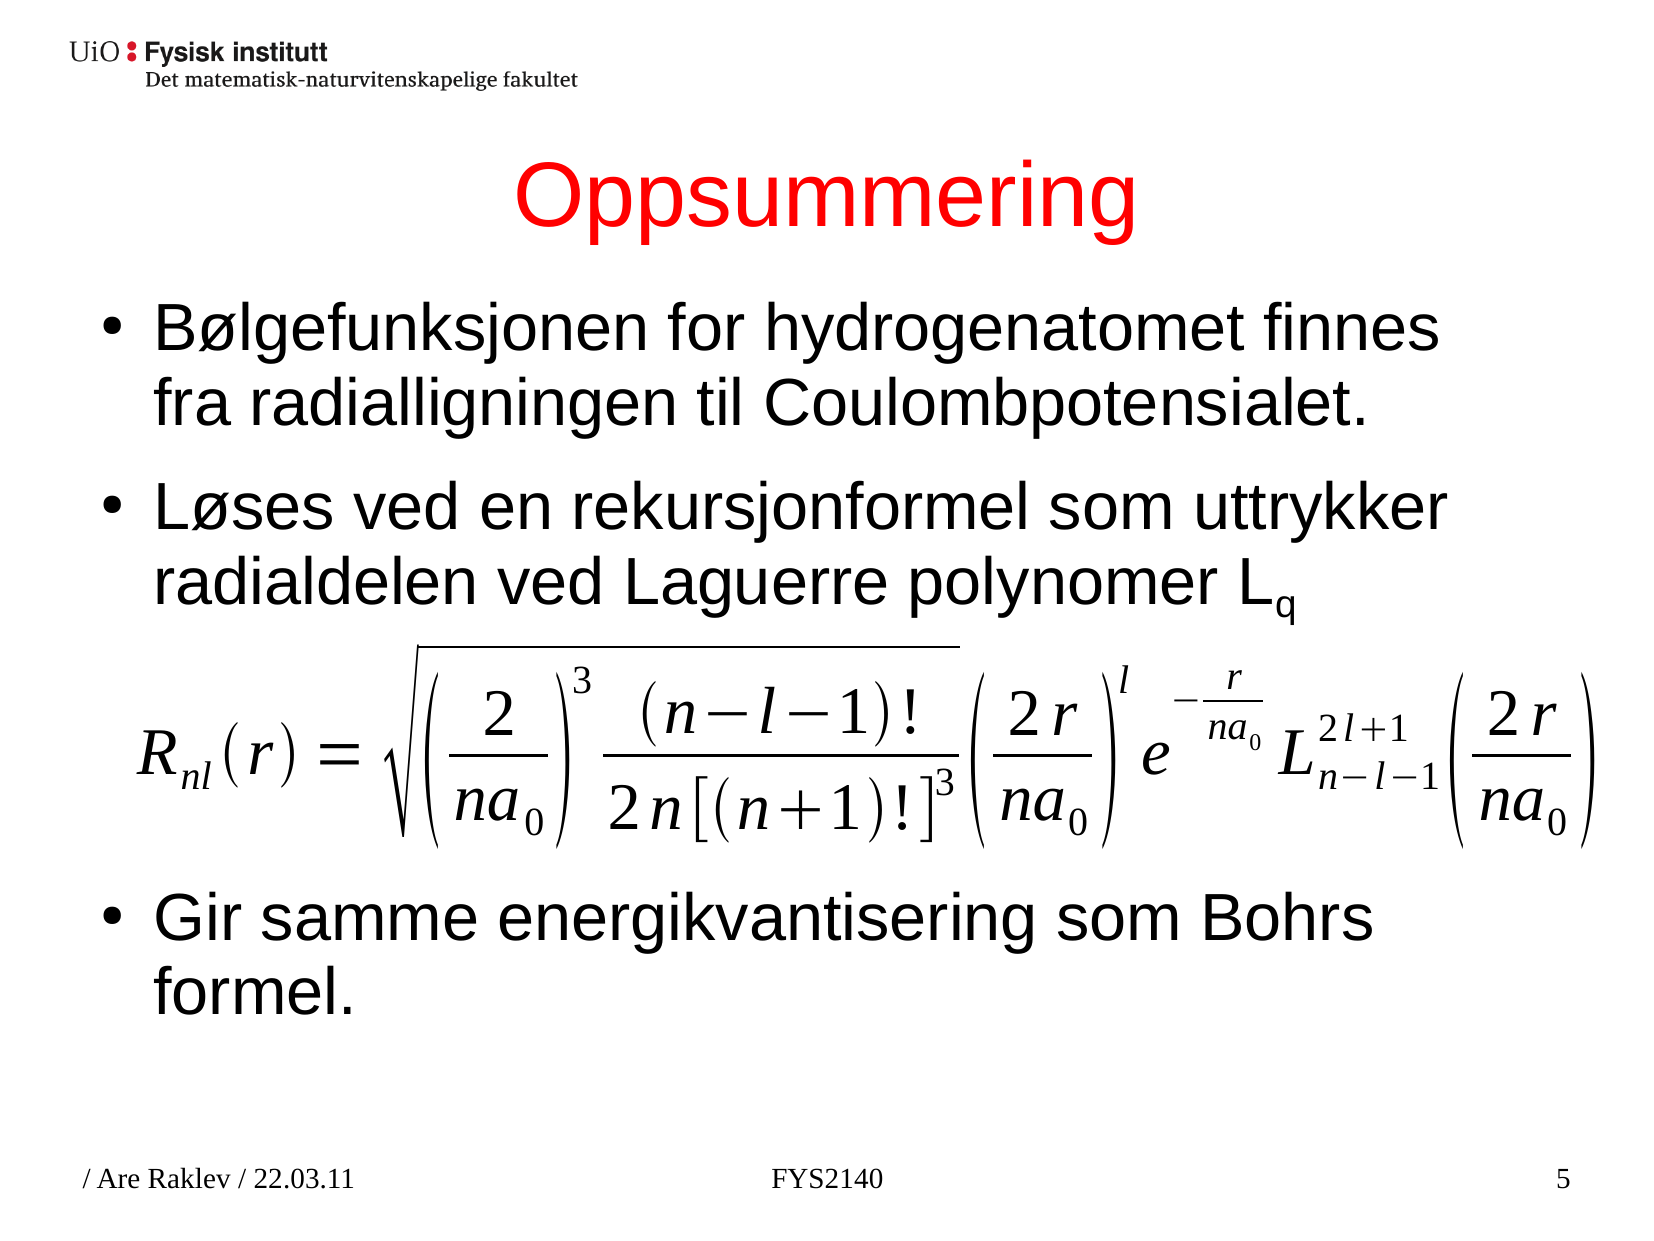

# Oppsummering
Bølgefunksjonen for hydrogenatomet finnes fra radialligningen til Coulombpotensialet.
Løses ved en rekursjonformel som uttrykker radialdelen ved Laguerre polynomer Lq
Gir samme energikvantisering som Bohrs formel.
/ Are Raklev / 22.03.11
FYS2140
5